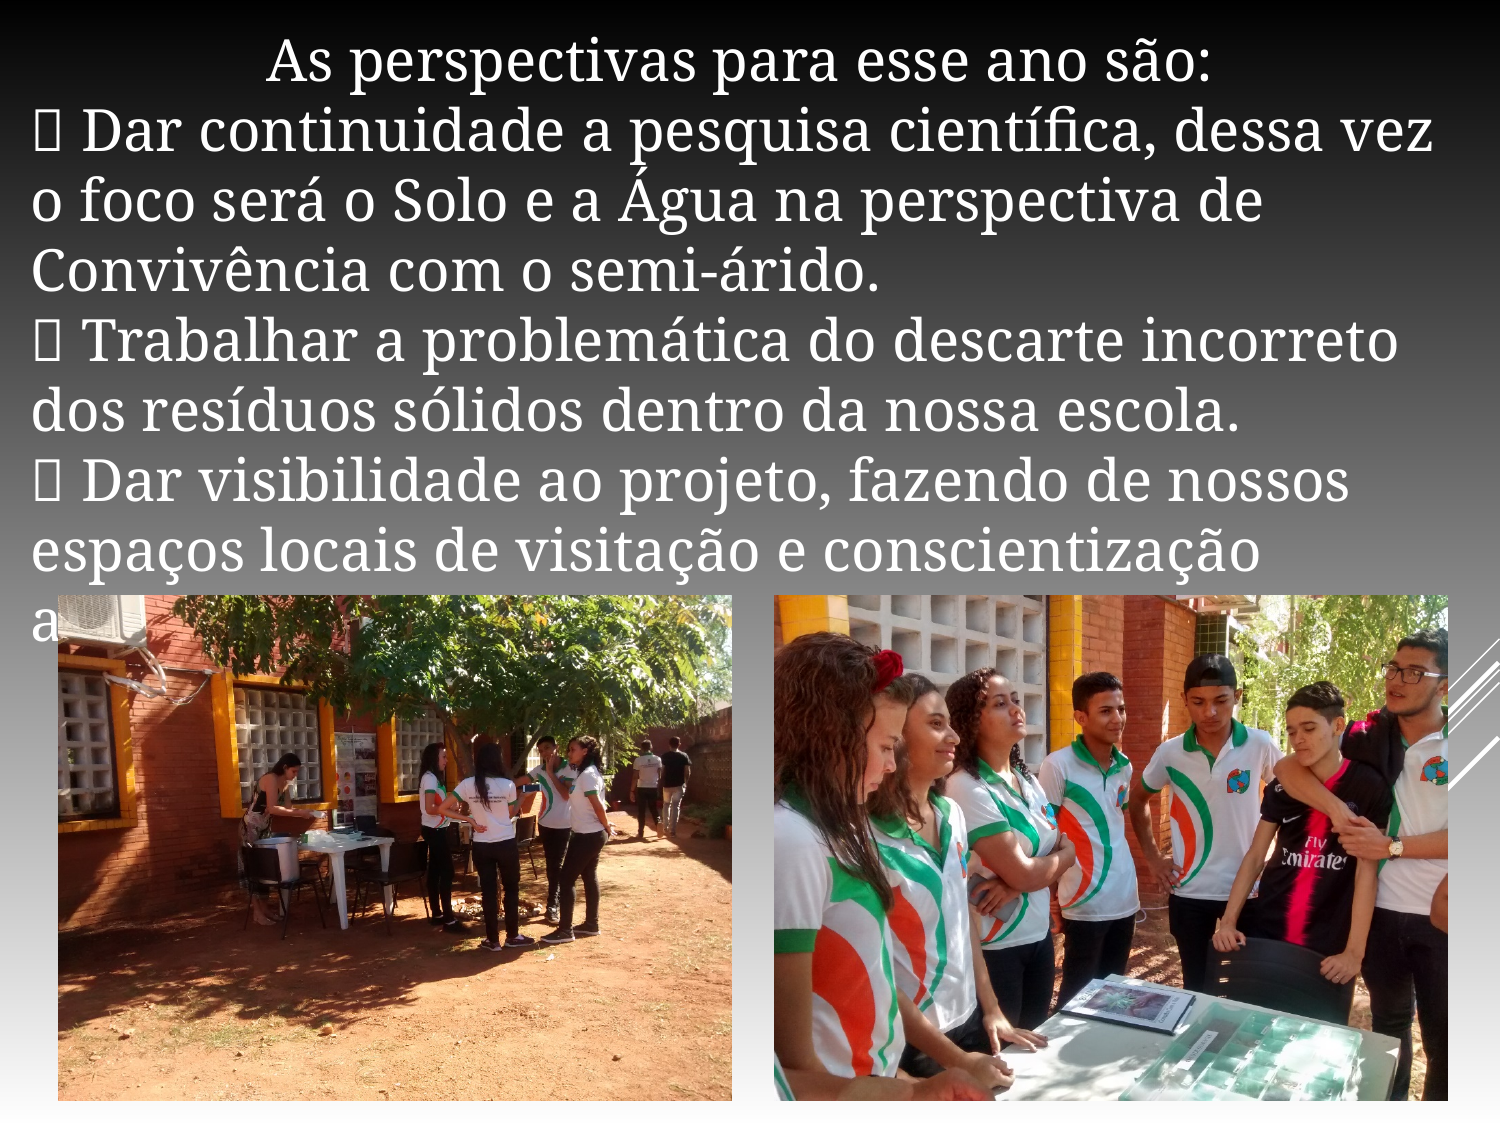

As perspectivas para esse ano são:
 Dar continuidade a pesquisa científica, dessa vez o foco será o Solo e a Água na perspectiva de Convivência com o semi-árido.
 Trabalhar a problemática do descarte incorreto dos resíduos sólidos dentro da nossa escola.
 Dar visibilidade ao projeto, fazendo de nossos espaços locais de visitação e conscientização ambiental.